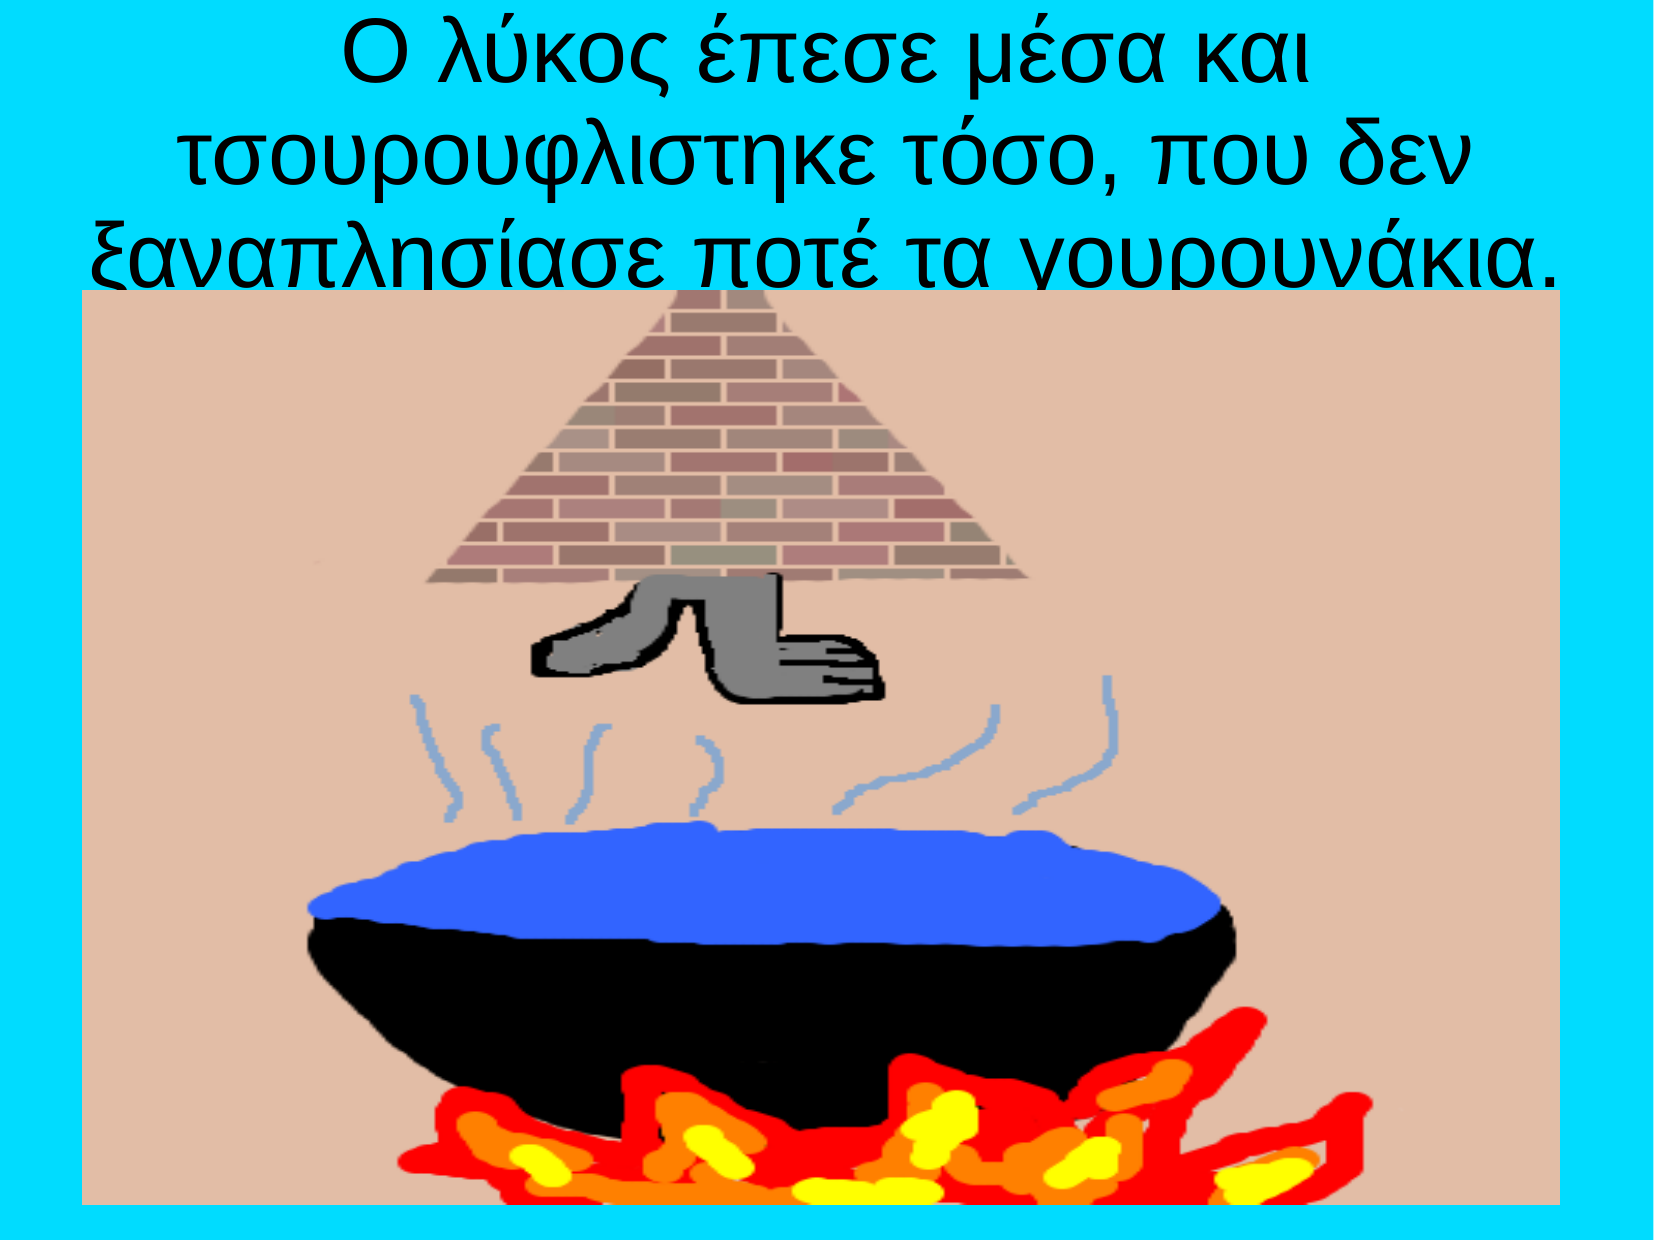

# Ο λύκος έπεσε μέσα και τσουρουφλιστηκε τόσο, που δεν ξαναπλησίασε ποτέ τα γουρουνάκια.